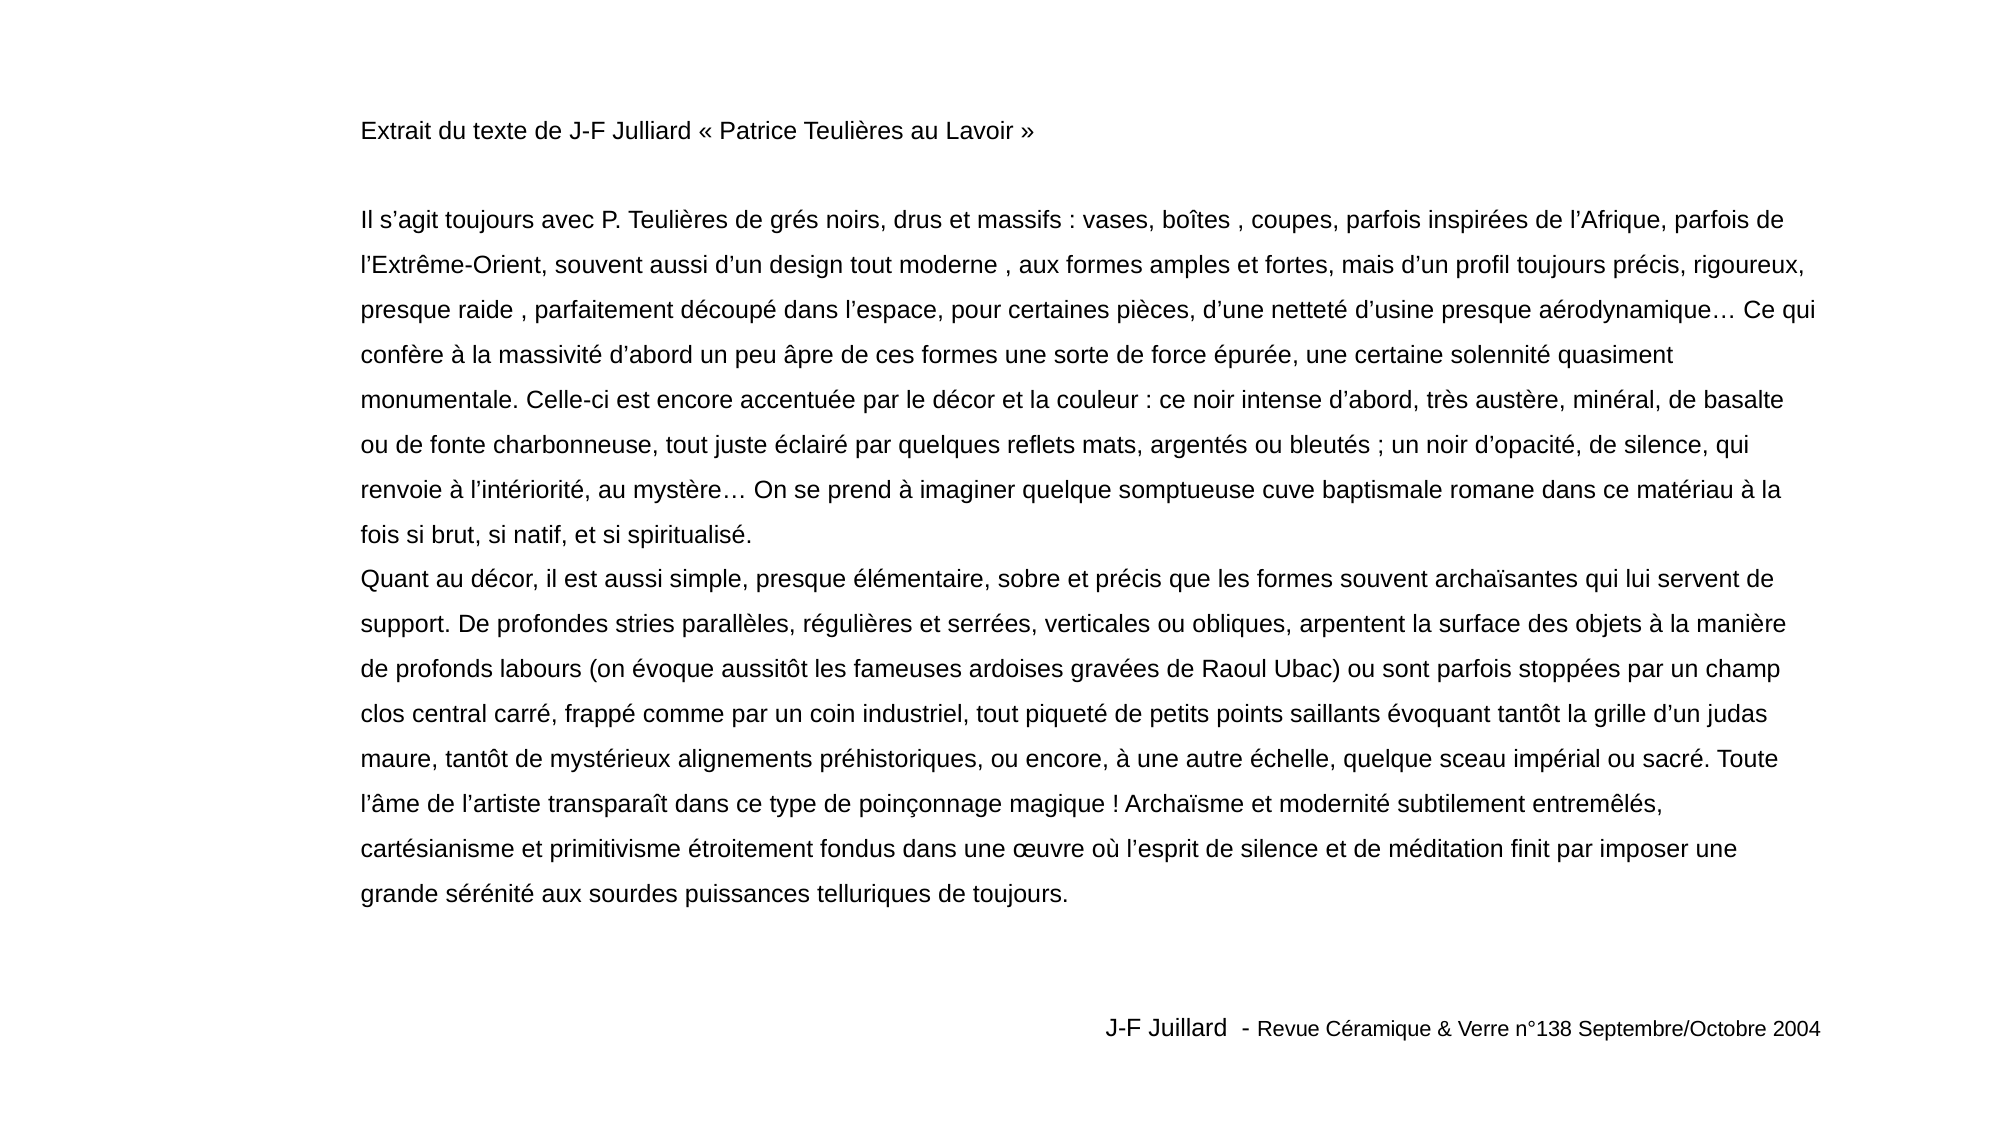

Extrait du texte de J-F Julliard « Patrice Teulières au Lavoir »
Il s’agit toujours avec P. Teulières de grés noirs, drus et massifs : vases, boîtes , coupes, parfois inspirées de l’Afrique, parfois de l’Extrême-Orient, souvent aussi d’un design tout moderne , aux formes amples et fortes, mais d’un profil toujours précis, rigoureux, presque raide , parfaitement découpé dans l’espace, pour certaines pièces, d’une netteté d’usine presque aérodynamique… Ce qui confère à la massivité d’abord un peu âpre de ces formes une sorte de force épurée, une certaine solennité quasiment monumentale. Celle-ci est encore accentuée par le décor et la couleur : ce noir intense d’abord, très austère, minéral, de basalte ou de fonte charbonneuse, tout juste éclairé par quelques reflets mats, argentés ou bleutés ; un noir d’opacité, de silence, qui renvoie à l’intériorité, au mystère… On se prend à imaginer quelque somptueuse cuve baptismale romane dans ce matériau à la fois si brut, si natif, et si spiritualisé.
Quant au décor, il est aussi simple, presque élémentaire, sobre et précis que les formes souvent archaïsantes qui lui servent de support. De profondes stries parallèles, régulières et serrées, verticales ou obliques, arpentent la surface des objets à la manière de profonds labours (on évoque aussitôt les fameuses ardoises gravées de Raoul Ubac) ou sont parfois stoppées par un champ clos central carré, frappé comme par un coin industriel, tout piqueté de petits points saillants évoquant tantôt la grille d’un judas maure, tantôt de mystérieux alignements préhistoriques, ou encore, à une autre échelle, quelque sceau impérial ou sacré. Toute l’âme de l’artiste transparaît dans ce type de poinçonnage magique ! Archaïsme et modernité subtilement entremêlés, cartésianisme et primitivisme étroitement fondus dans une œuvre où l’esprit de silence et de méditation finit par imposer une grande sérénité aux sourdes puissances telluriques de toujours.
J-F Juillard - Revue Céramique & Verre n°138 Septembre/Octobre 2004